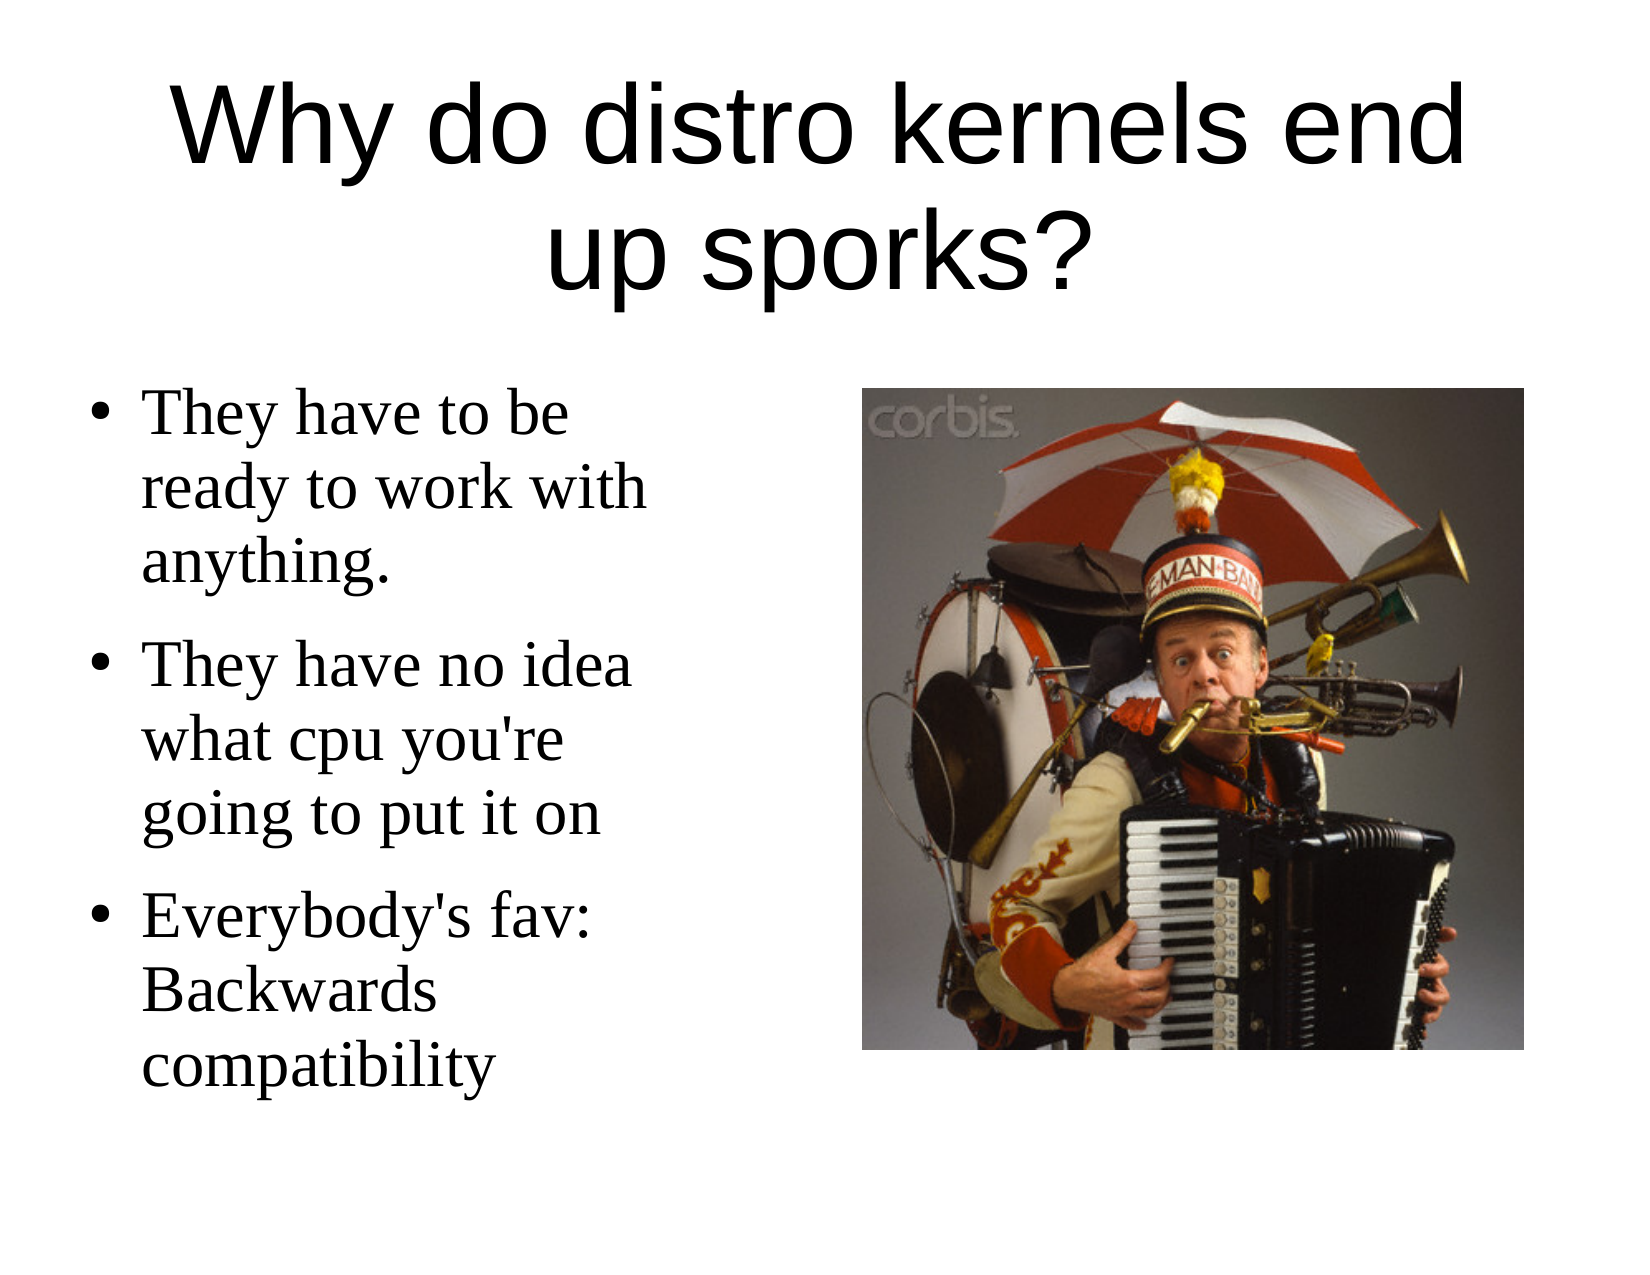

# Why do distro kernels end up sporks?
They have to be ready to work with anything.
They have no idea what cpu you're going to put it on
Everybody's fav: Backwards compatibility